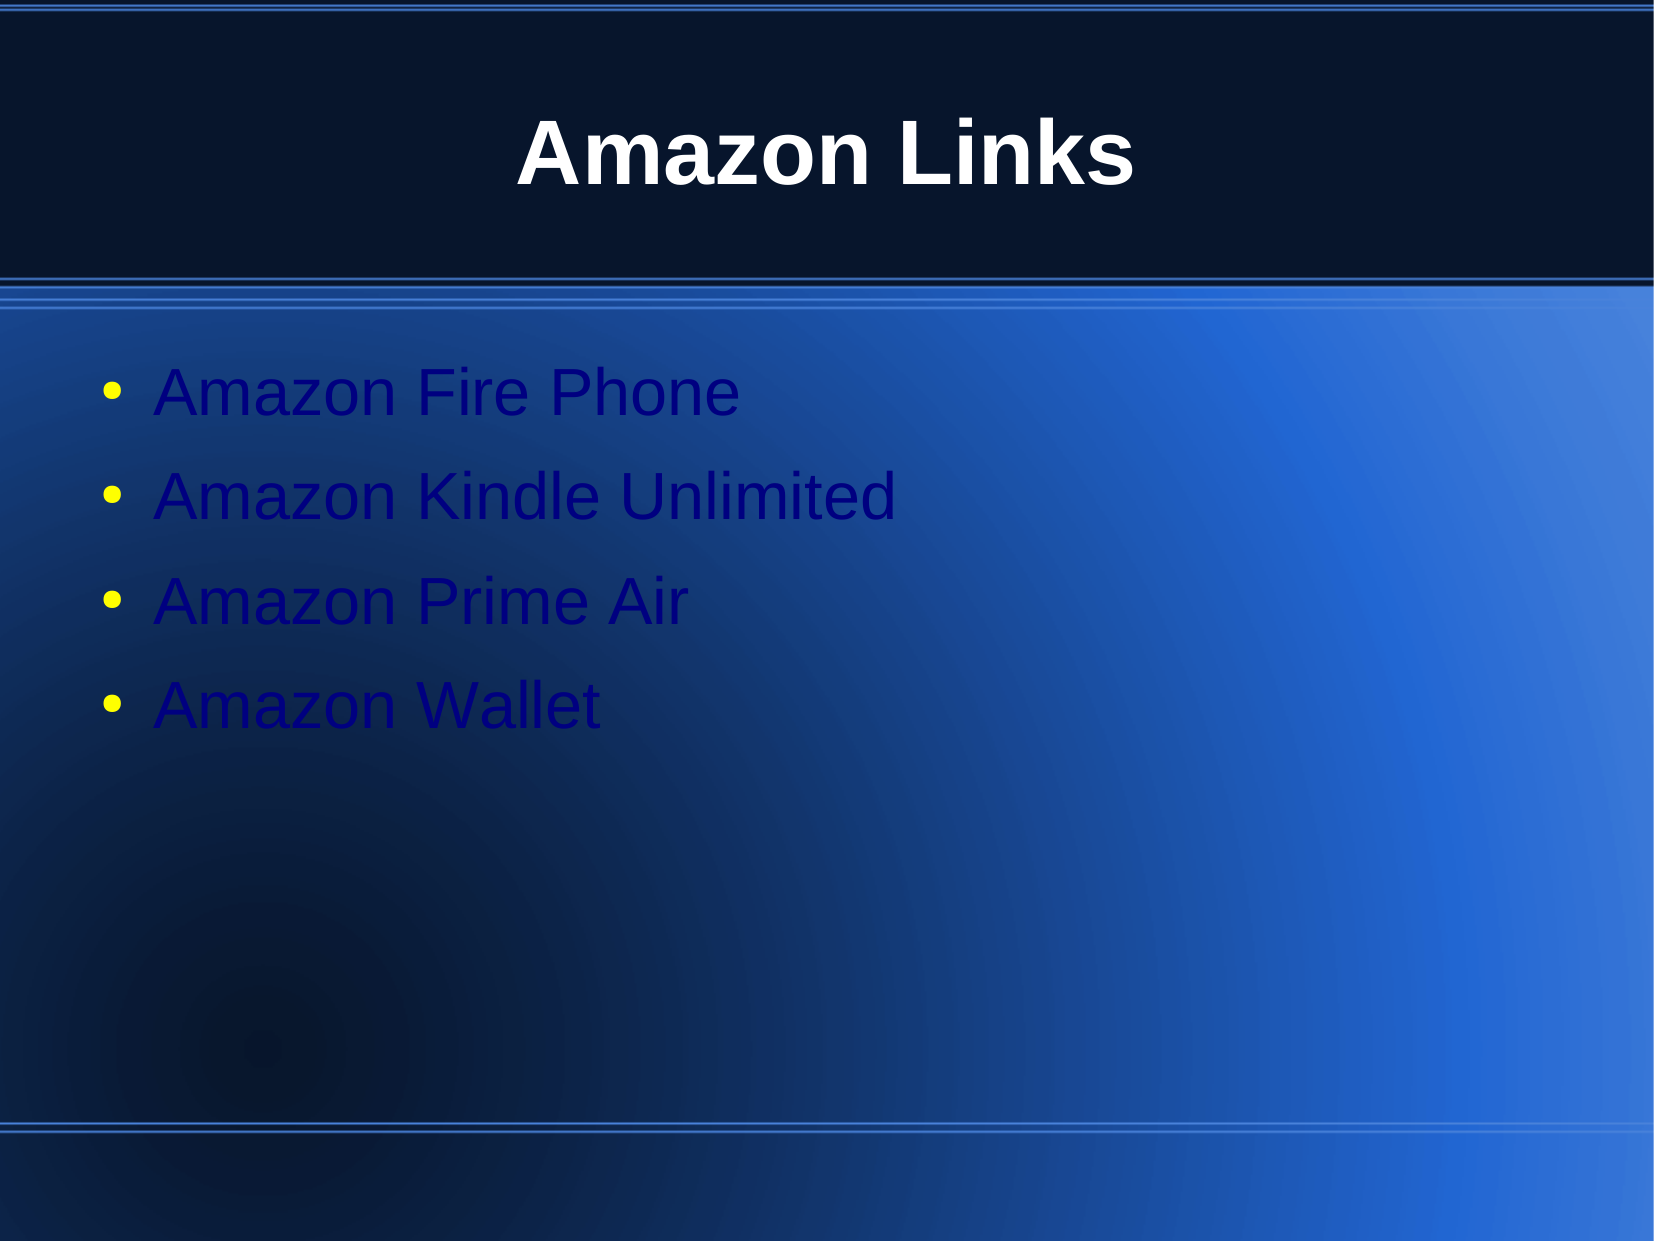

# Amazon Links
Amazon Fire Phone
Amazon Kindle Unlimited
Amazon Prime Air
Amazon Wallet